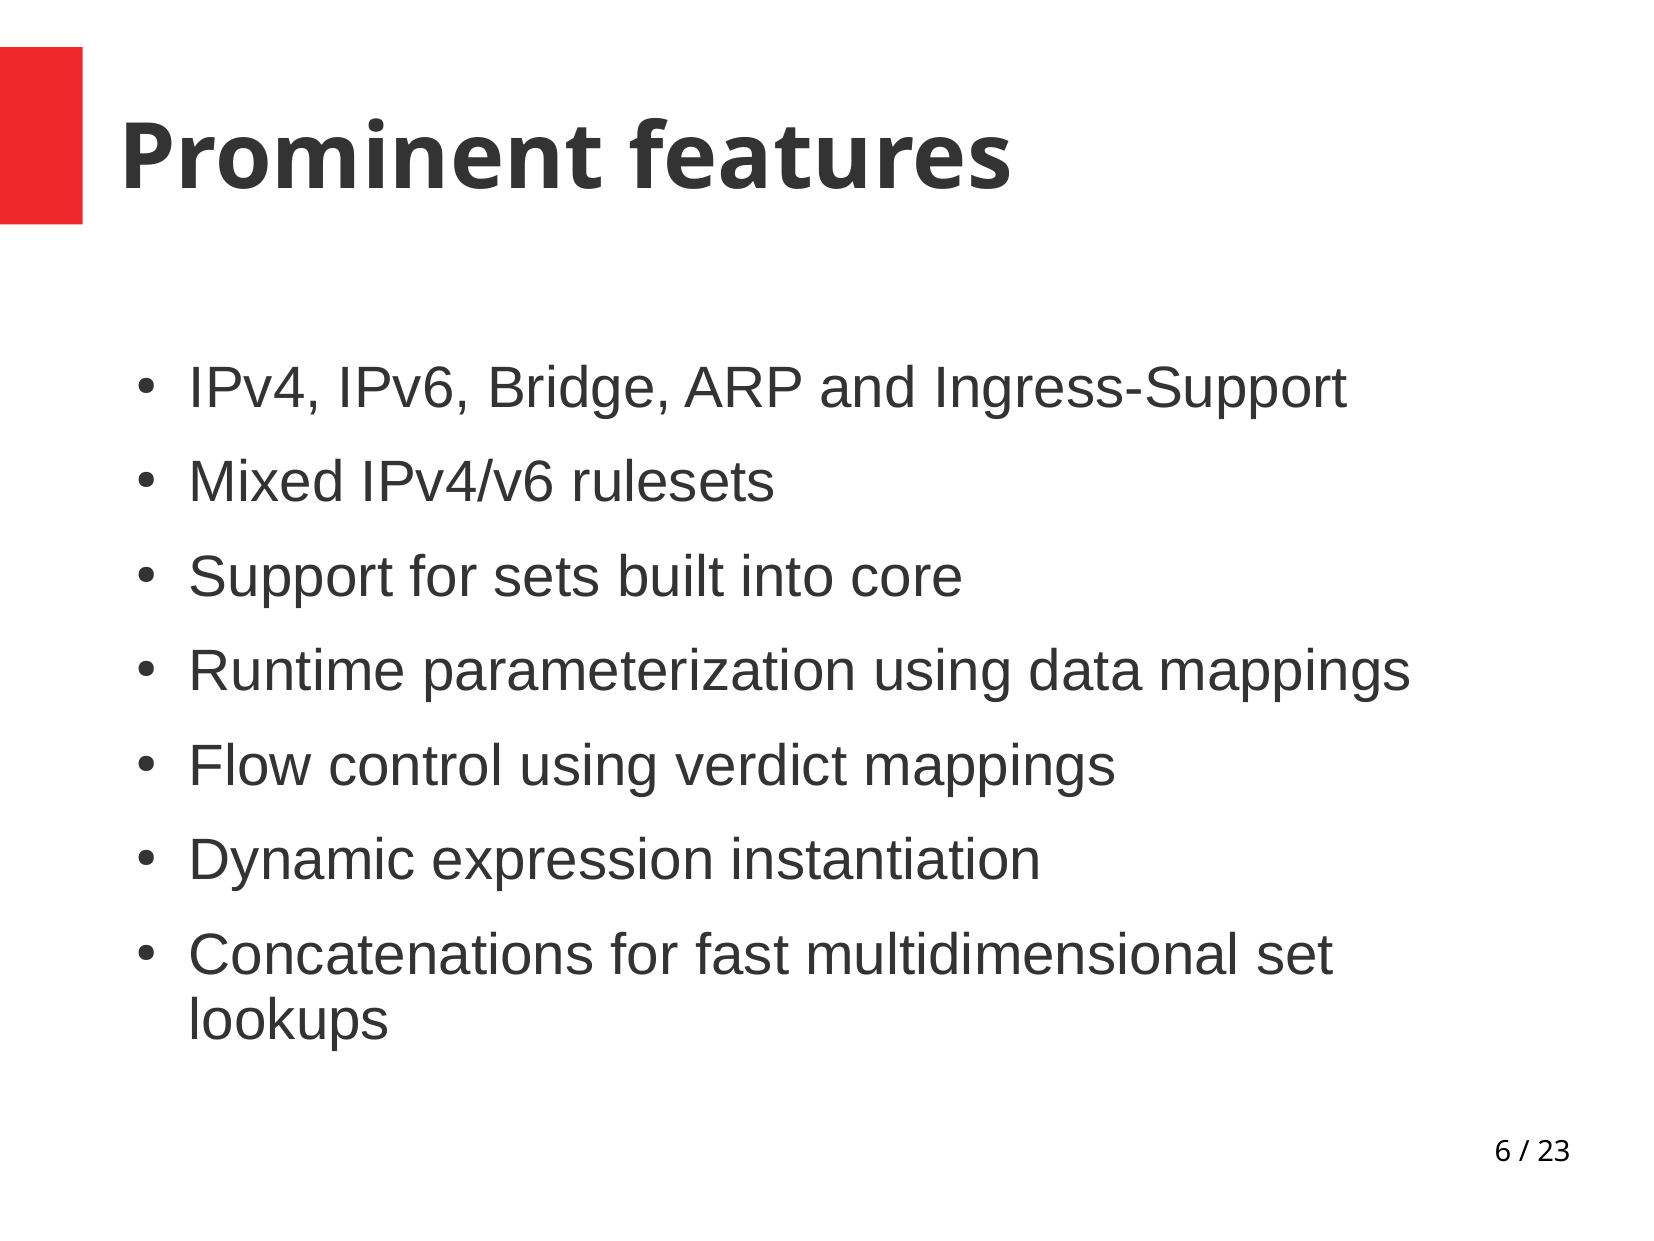

# Prominent features
IPv4, IPv6, Bridge, ARP and Ingress-Support
Mixed IPv4/v6 rulesets
Support for sets built into core
Runtime parameterization using data mappings
Flow control using verdict mappings
Dynamic expression instantiation
Concatenations for fast multidimensional set lookups
6